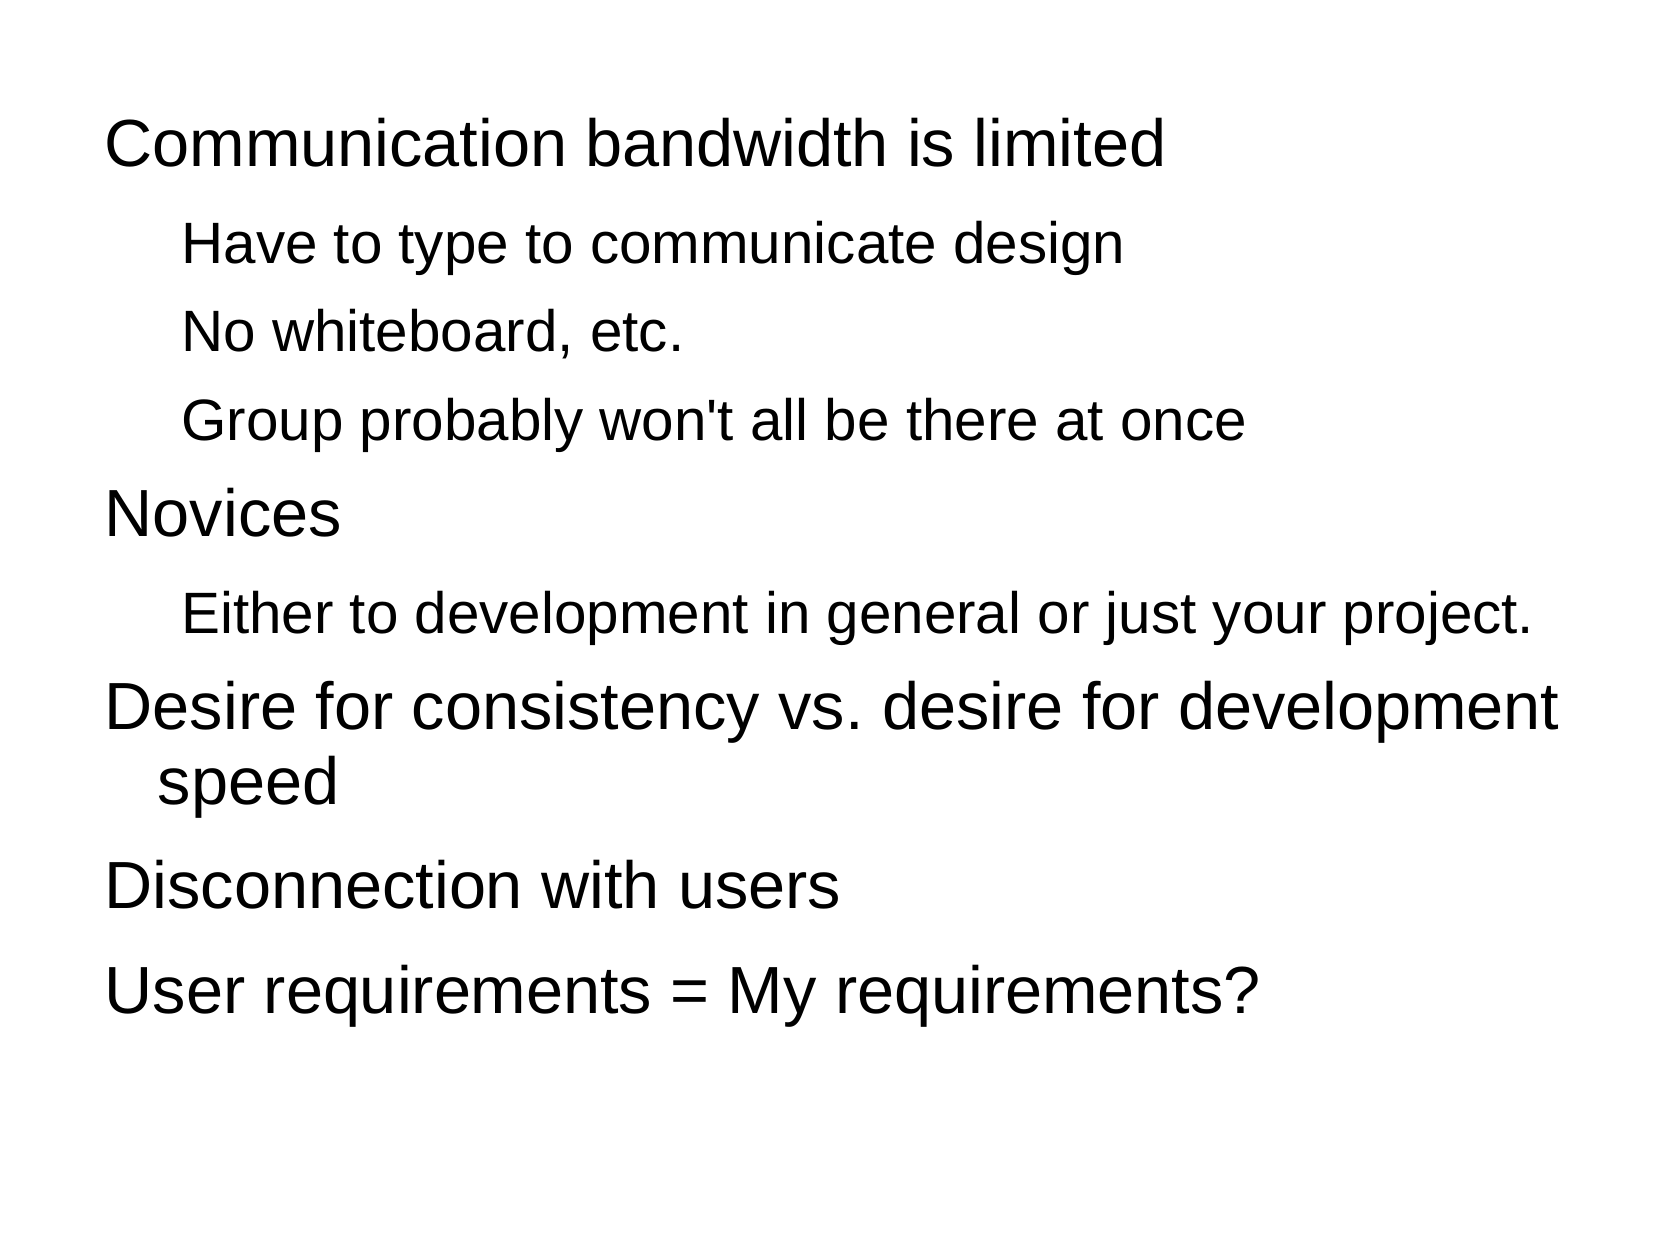

# Communication bandwidth is limited
Have to type to communicate design
No whiteboard, etc.
Group probably won't all be there at once
Novices
Either to development in general or just your project.
Desire for consistency vs. desire for development speed
Disconnection with users
User requirements = My requirements?